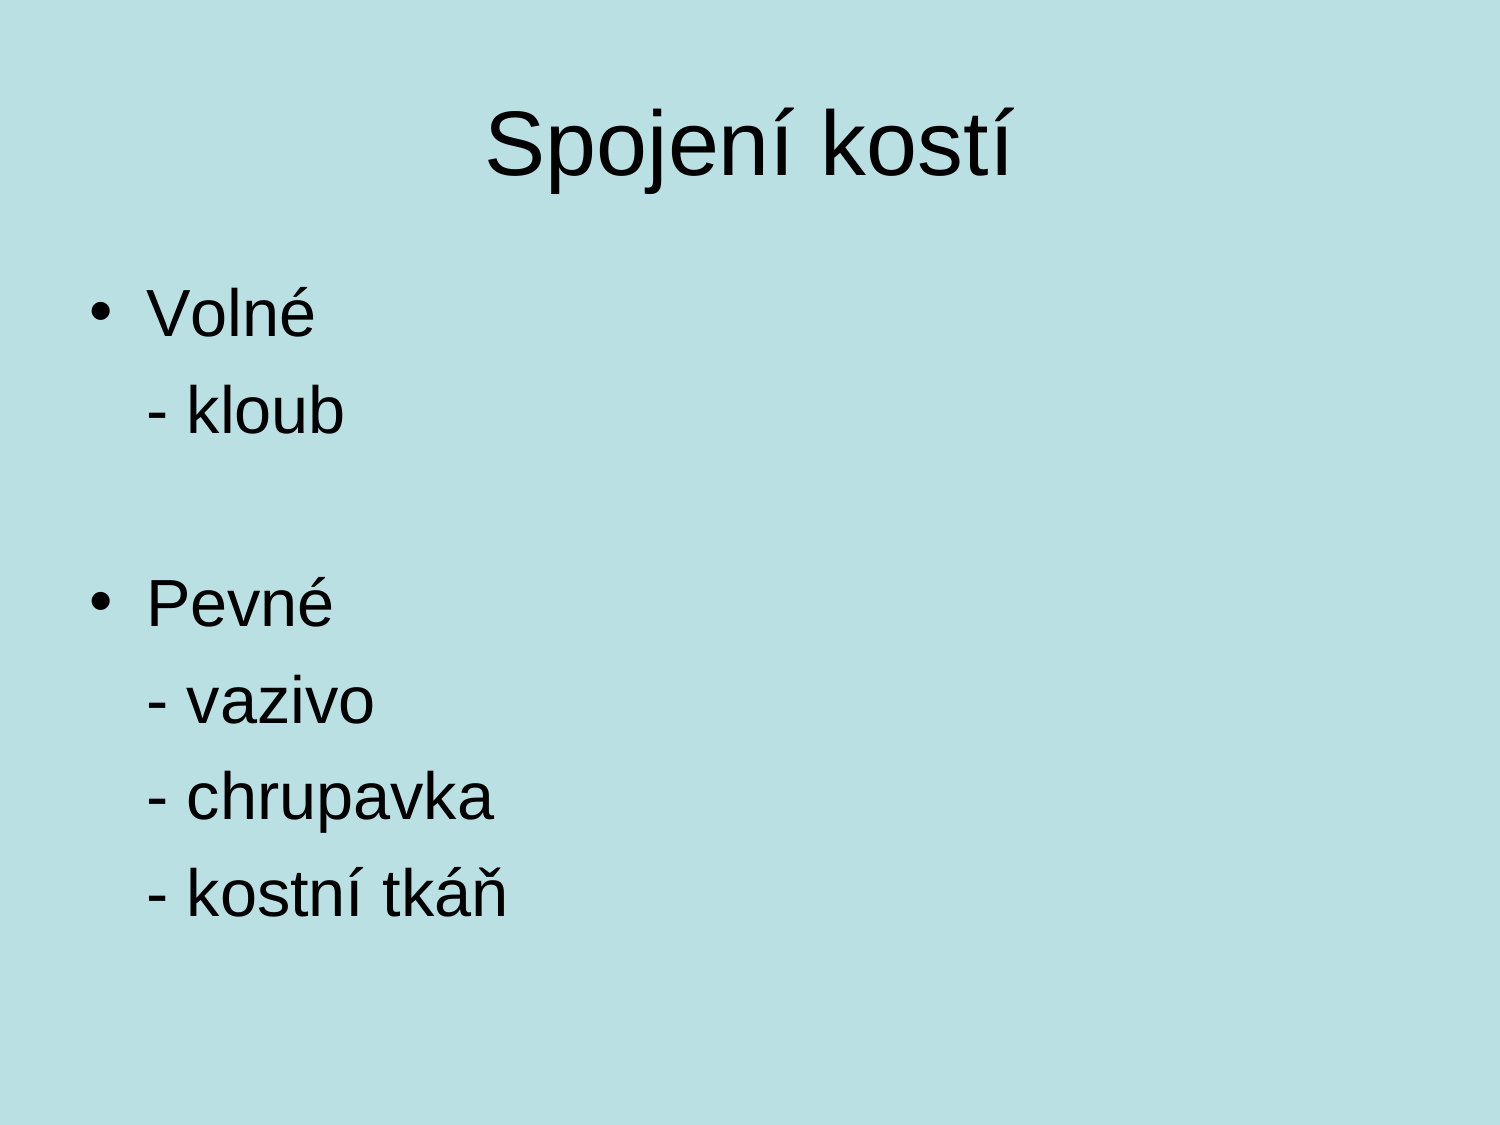

# Spojení kostí
Volné
	- kloub
Pevné
	- vazivo
	- chrupavka
	- kostní tkáň